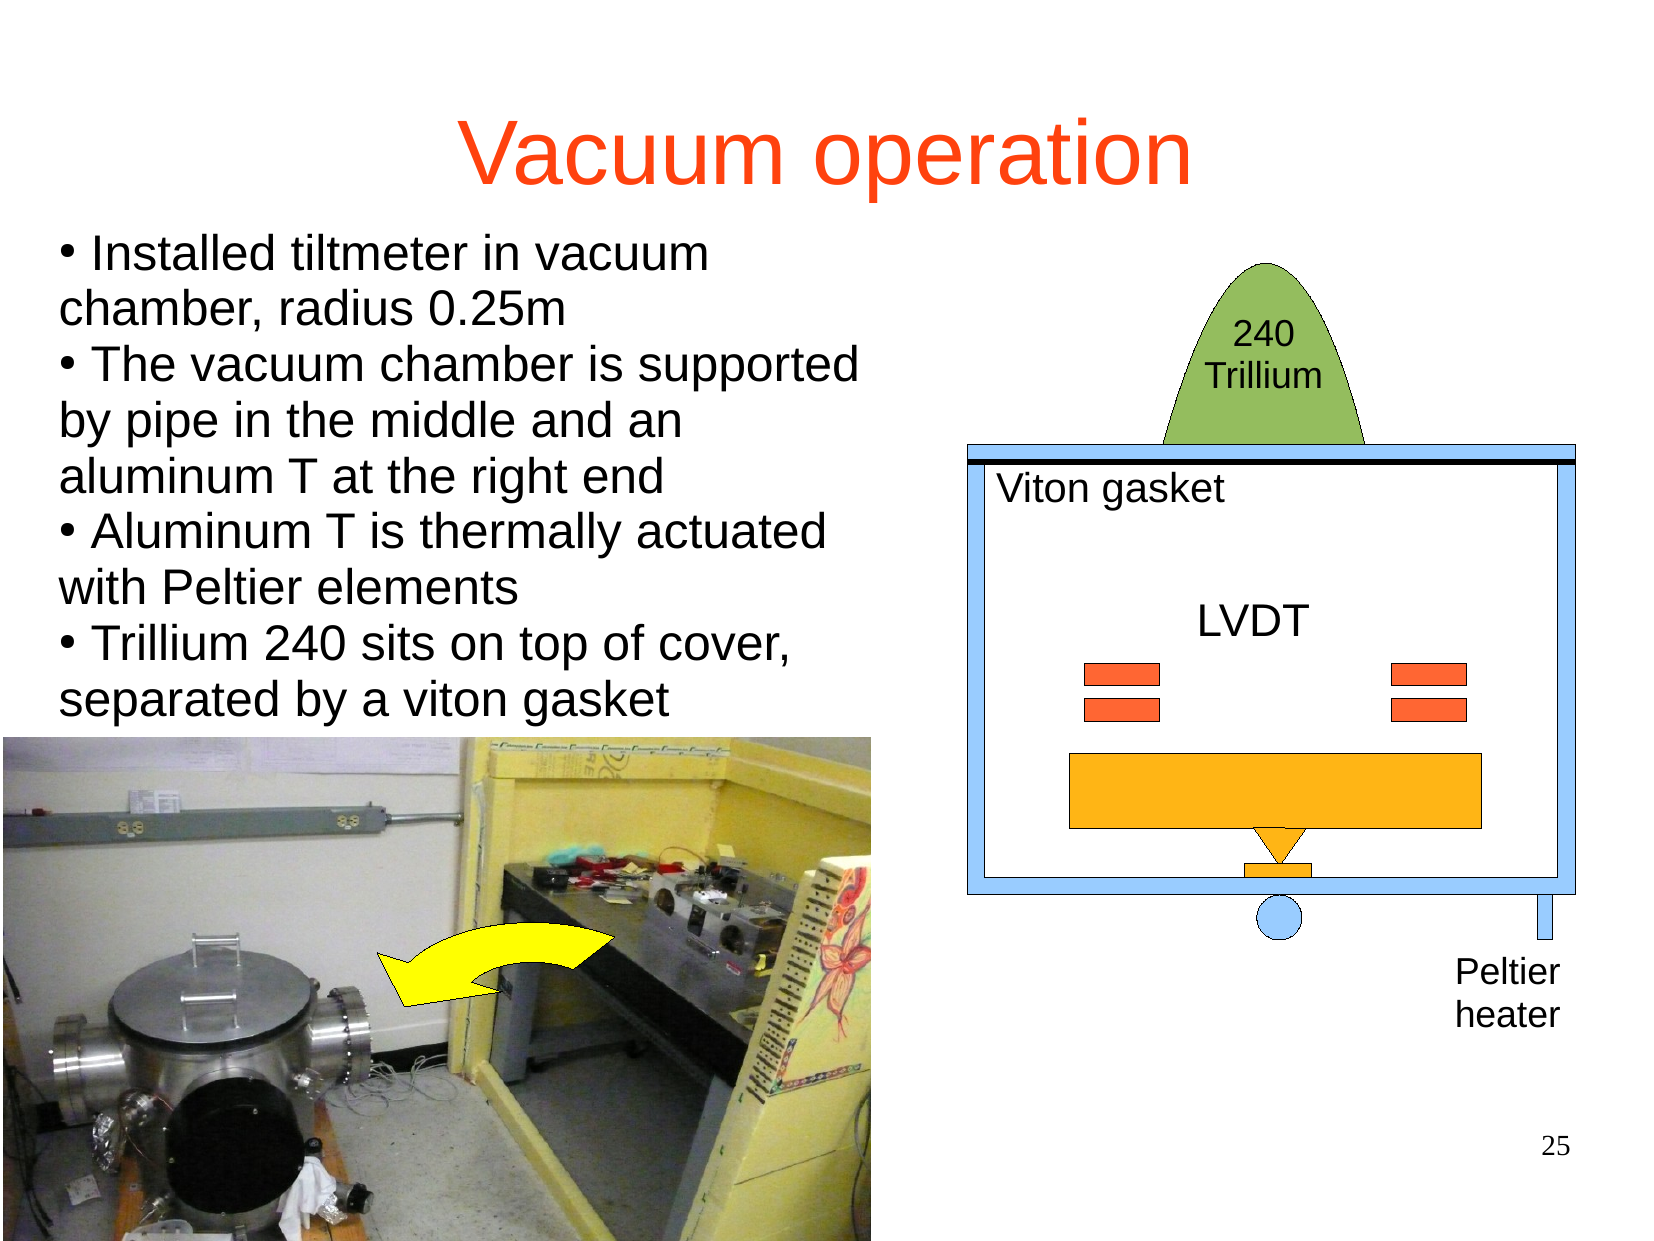

# Vacuum operation
 Installed tiltmeter in vacuum chamber, radius 0.25m
 The vacuum chamber is supported by pipe in the middle and an aluminum T at the right end
 Aluminum T is thermally actuated with Peltier elements
 Trillium 240 sits on top of cover, separated by a viton gasket
240
Trillium
Viton gasket
LVDT
Peltier
heater
25